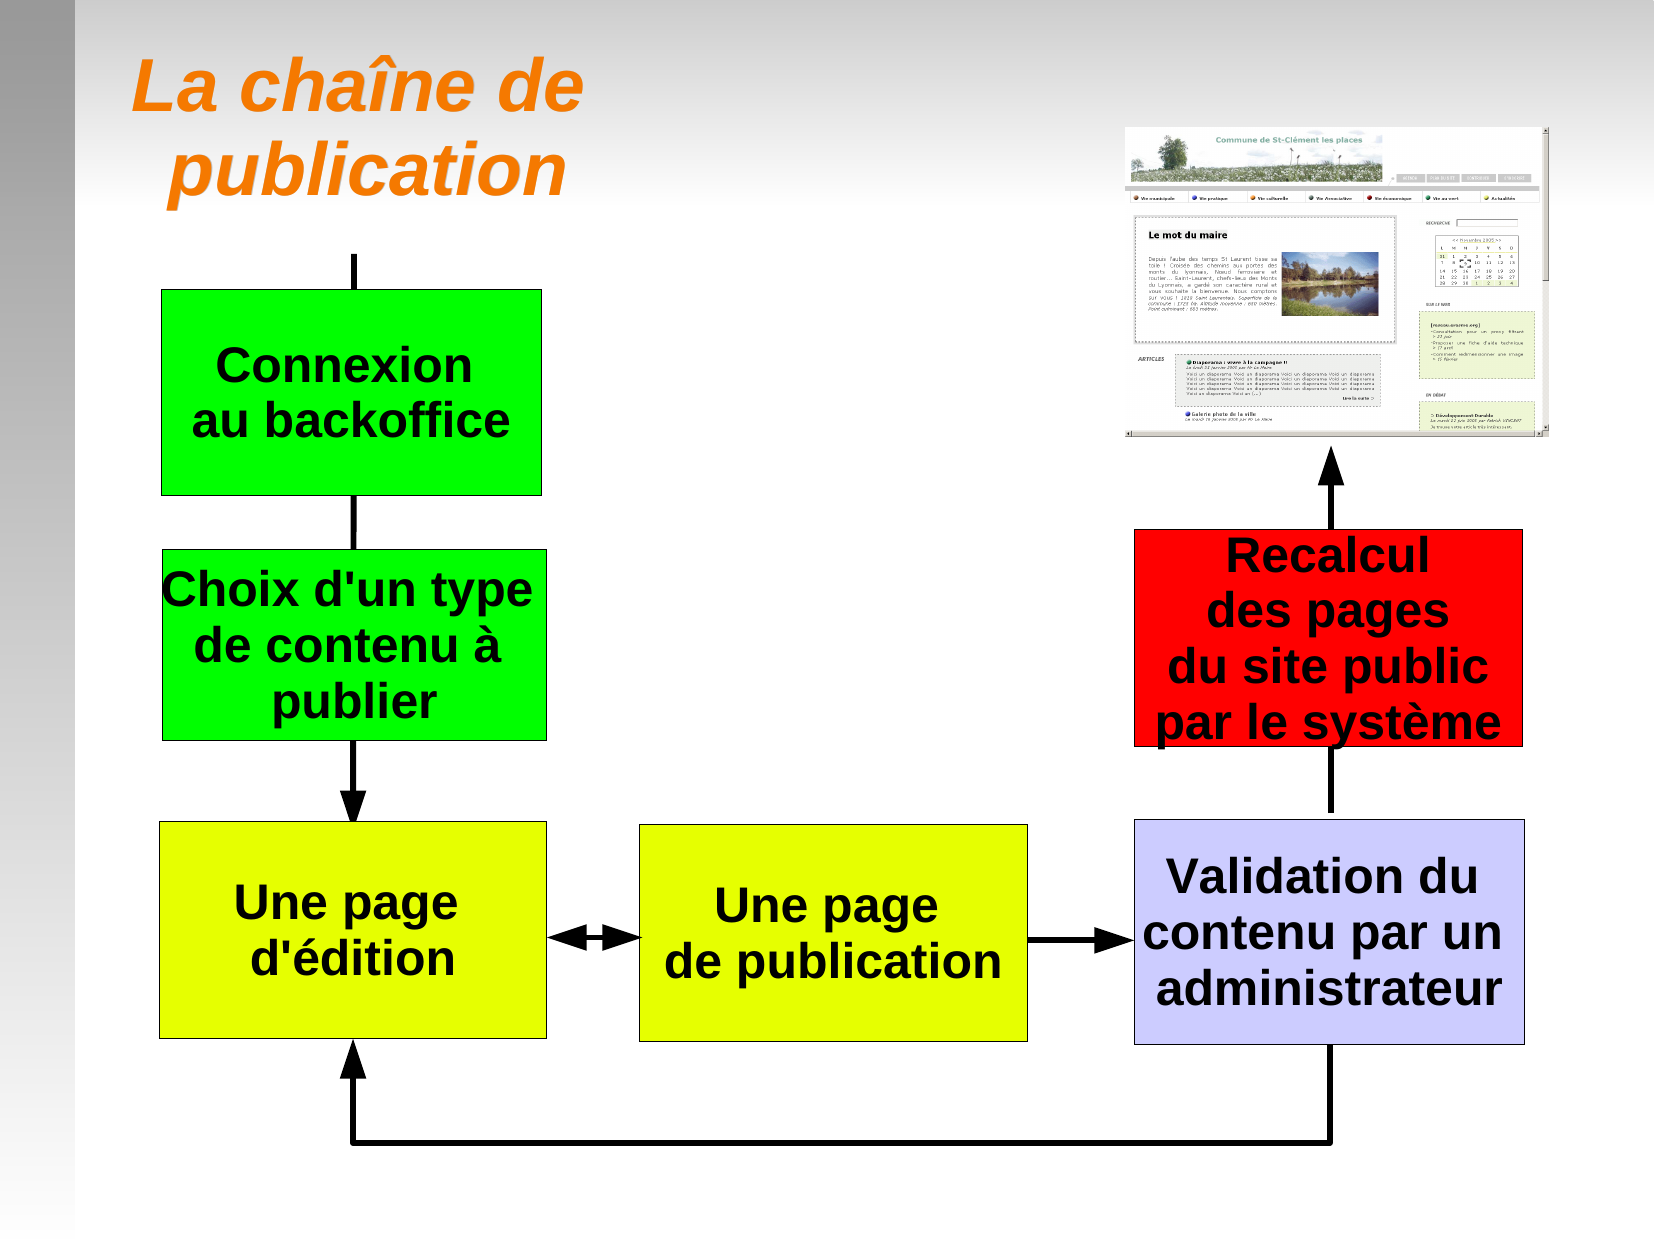

# La chaîne de publication
Connexion
au backoffice
Recalcul
des pages
du site public
par le système
Choix d'un type
de contenu à
publier
Validation du
contenu par un
administrateur
Une page
d'édition
Une page
de publication